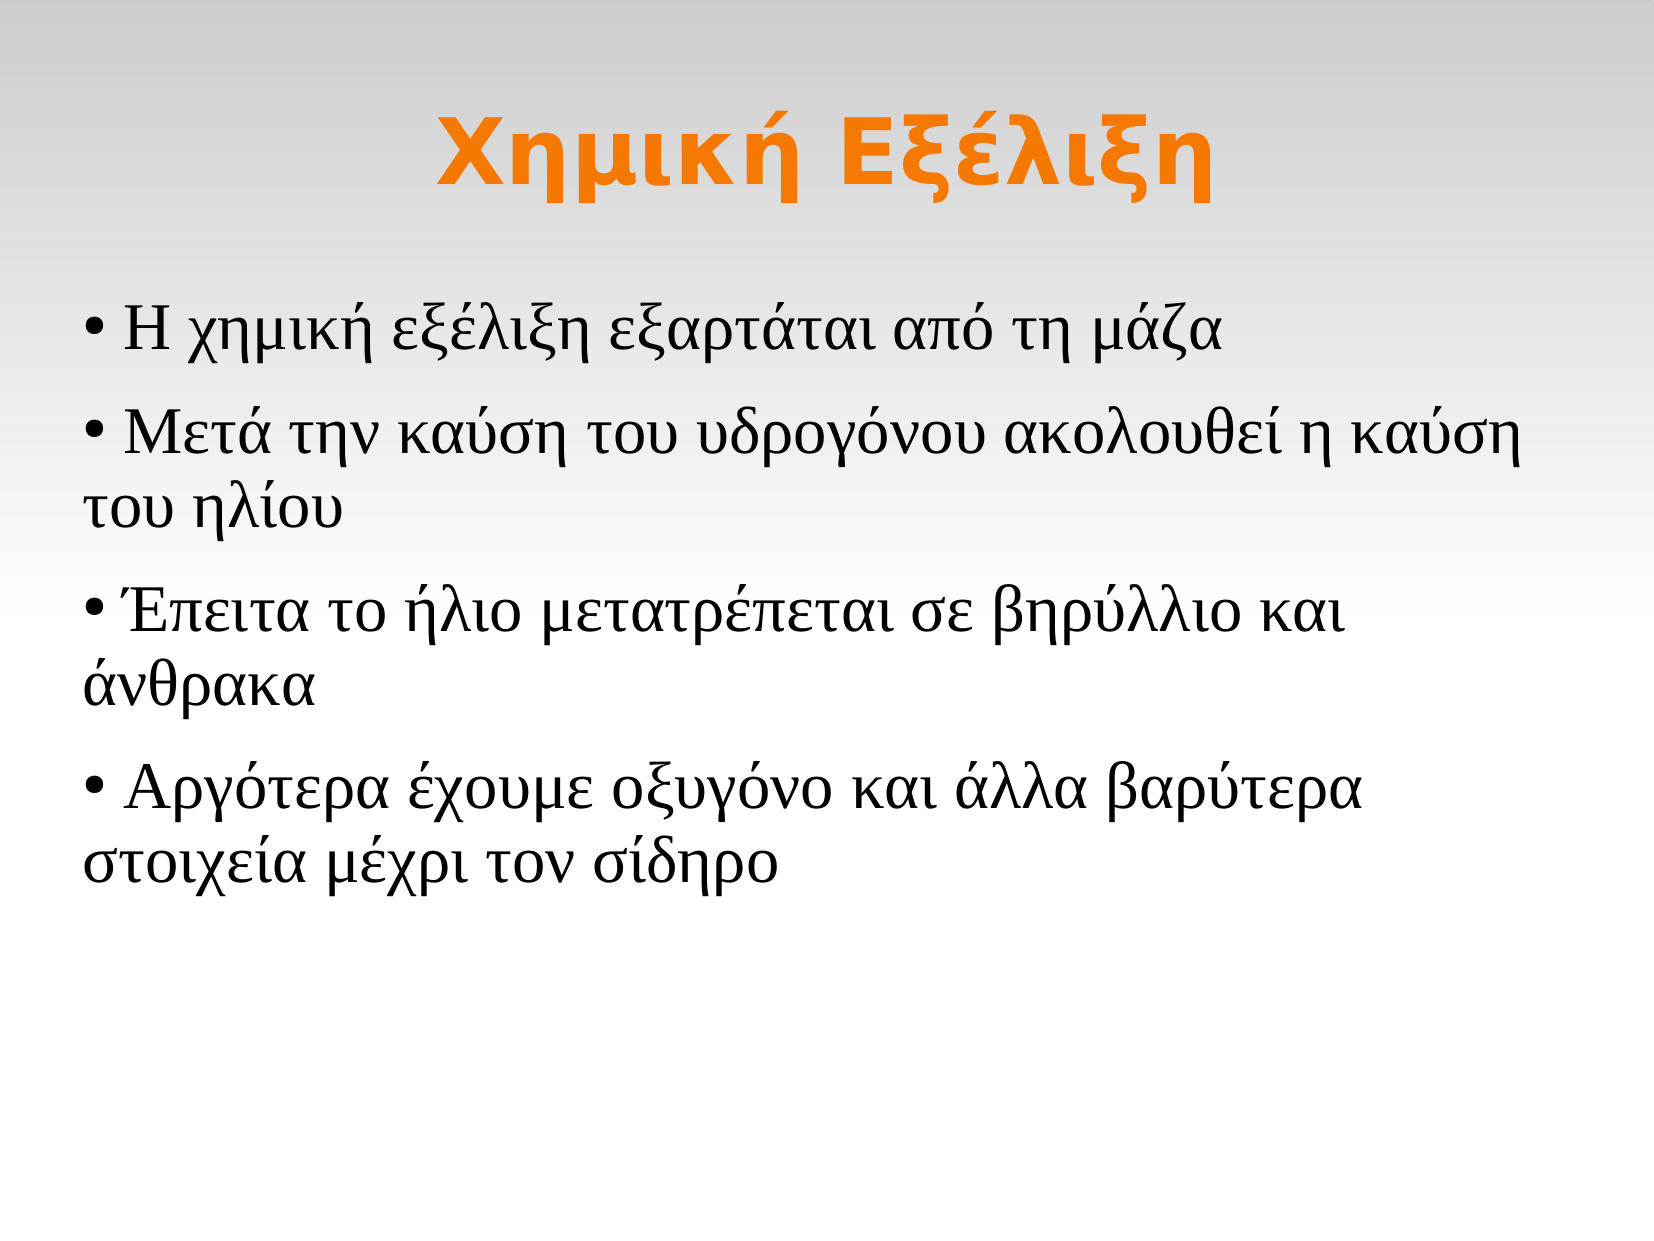

Χημική Εξέλιξη
# Η χημική εξέλιξη εξαρτάται από τη μάζα
 Μετά την καύση του υδρογόνου ακολουθεί η καύση του ηλίου
 Έπειτα το ήλιο μετατρέπεται σε βηρύλλιο και άνθρακα
 Αργότερα έχουμε οξυγόνο και άλλα βαρύτερα στοιχεία μέχρι τον σίδηρο